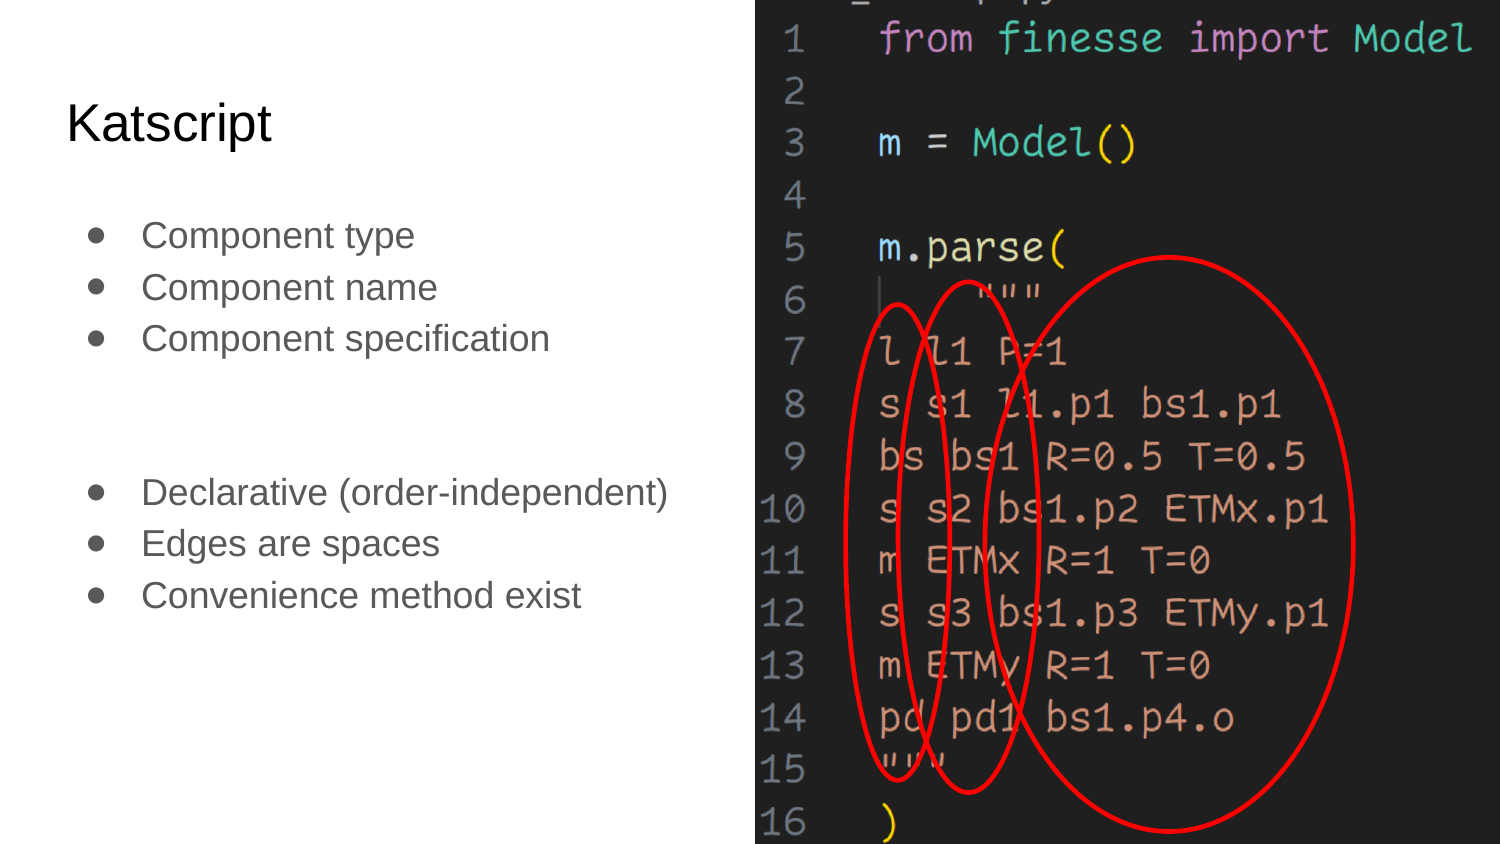

# Katscript
Component type
Component name
Component specification
Declarative (order-independent)
Edges are spaces
Convenience method exist